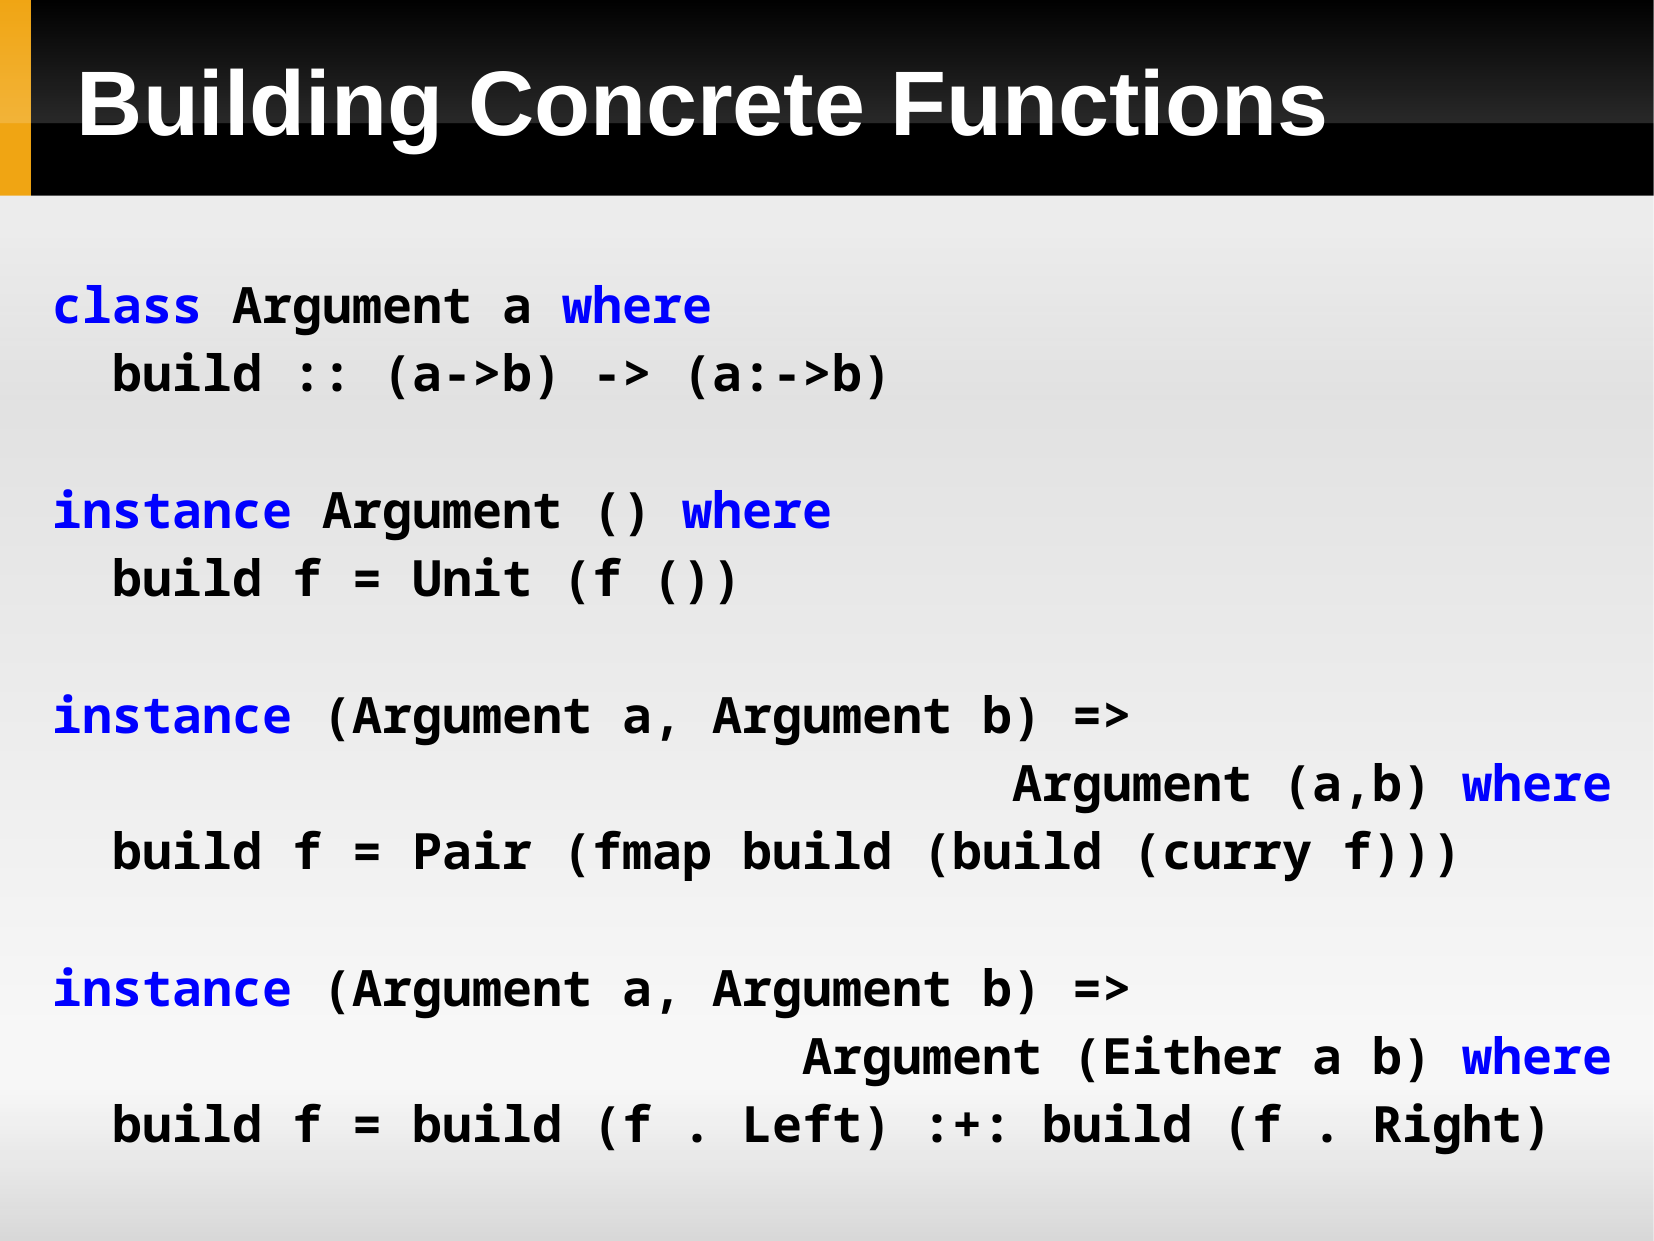

# Building Concrete Functions
class Argument a where
 build :: (a->b) -> (a:->b)
instance Argument () where
 build f = Unit (f ())
instance (Argument a, Argument b) =>
 Argument (a,b) where
 build f = Pair (fmap build (build (curry f)))
instance (Argument a, Argument b) =>
 Argument (Either a b) where
 build f = build (f . Left) :+: build (f . Right)